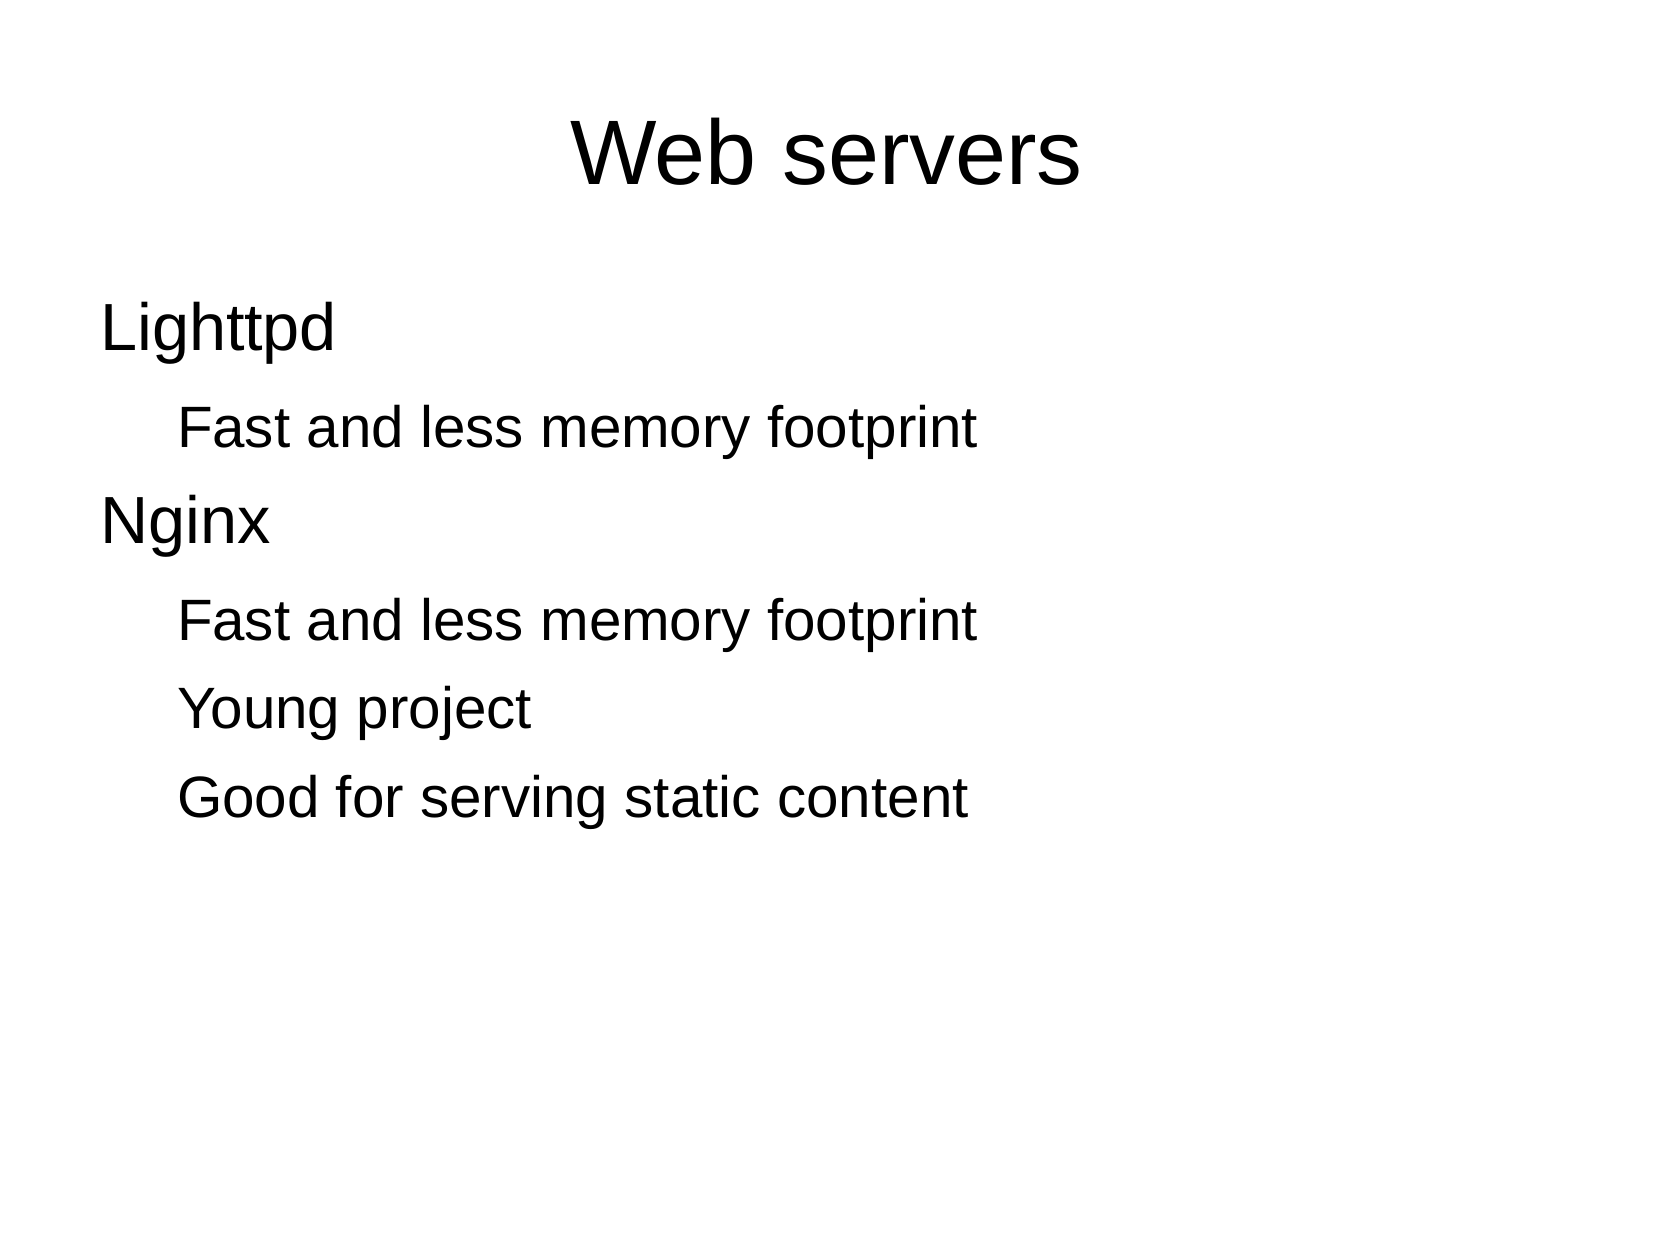

# Web servers
Lighttpd
Fast and less memory footprint
Nginx
Fast and less memory footprint
Young project
Good for serving static content